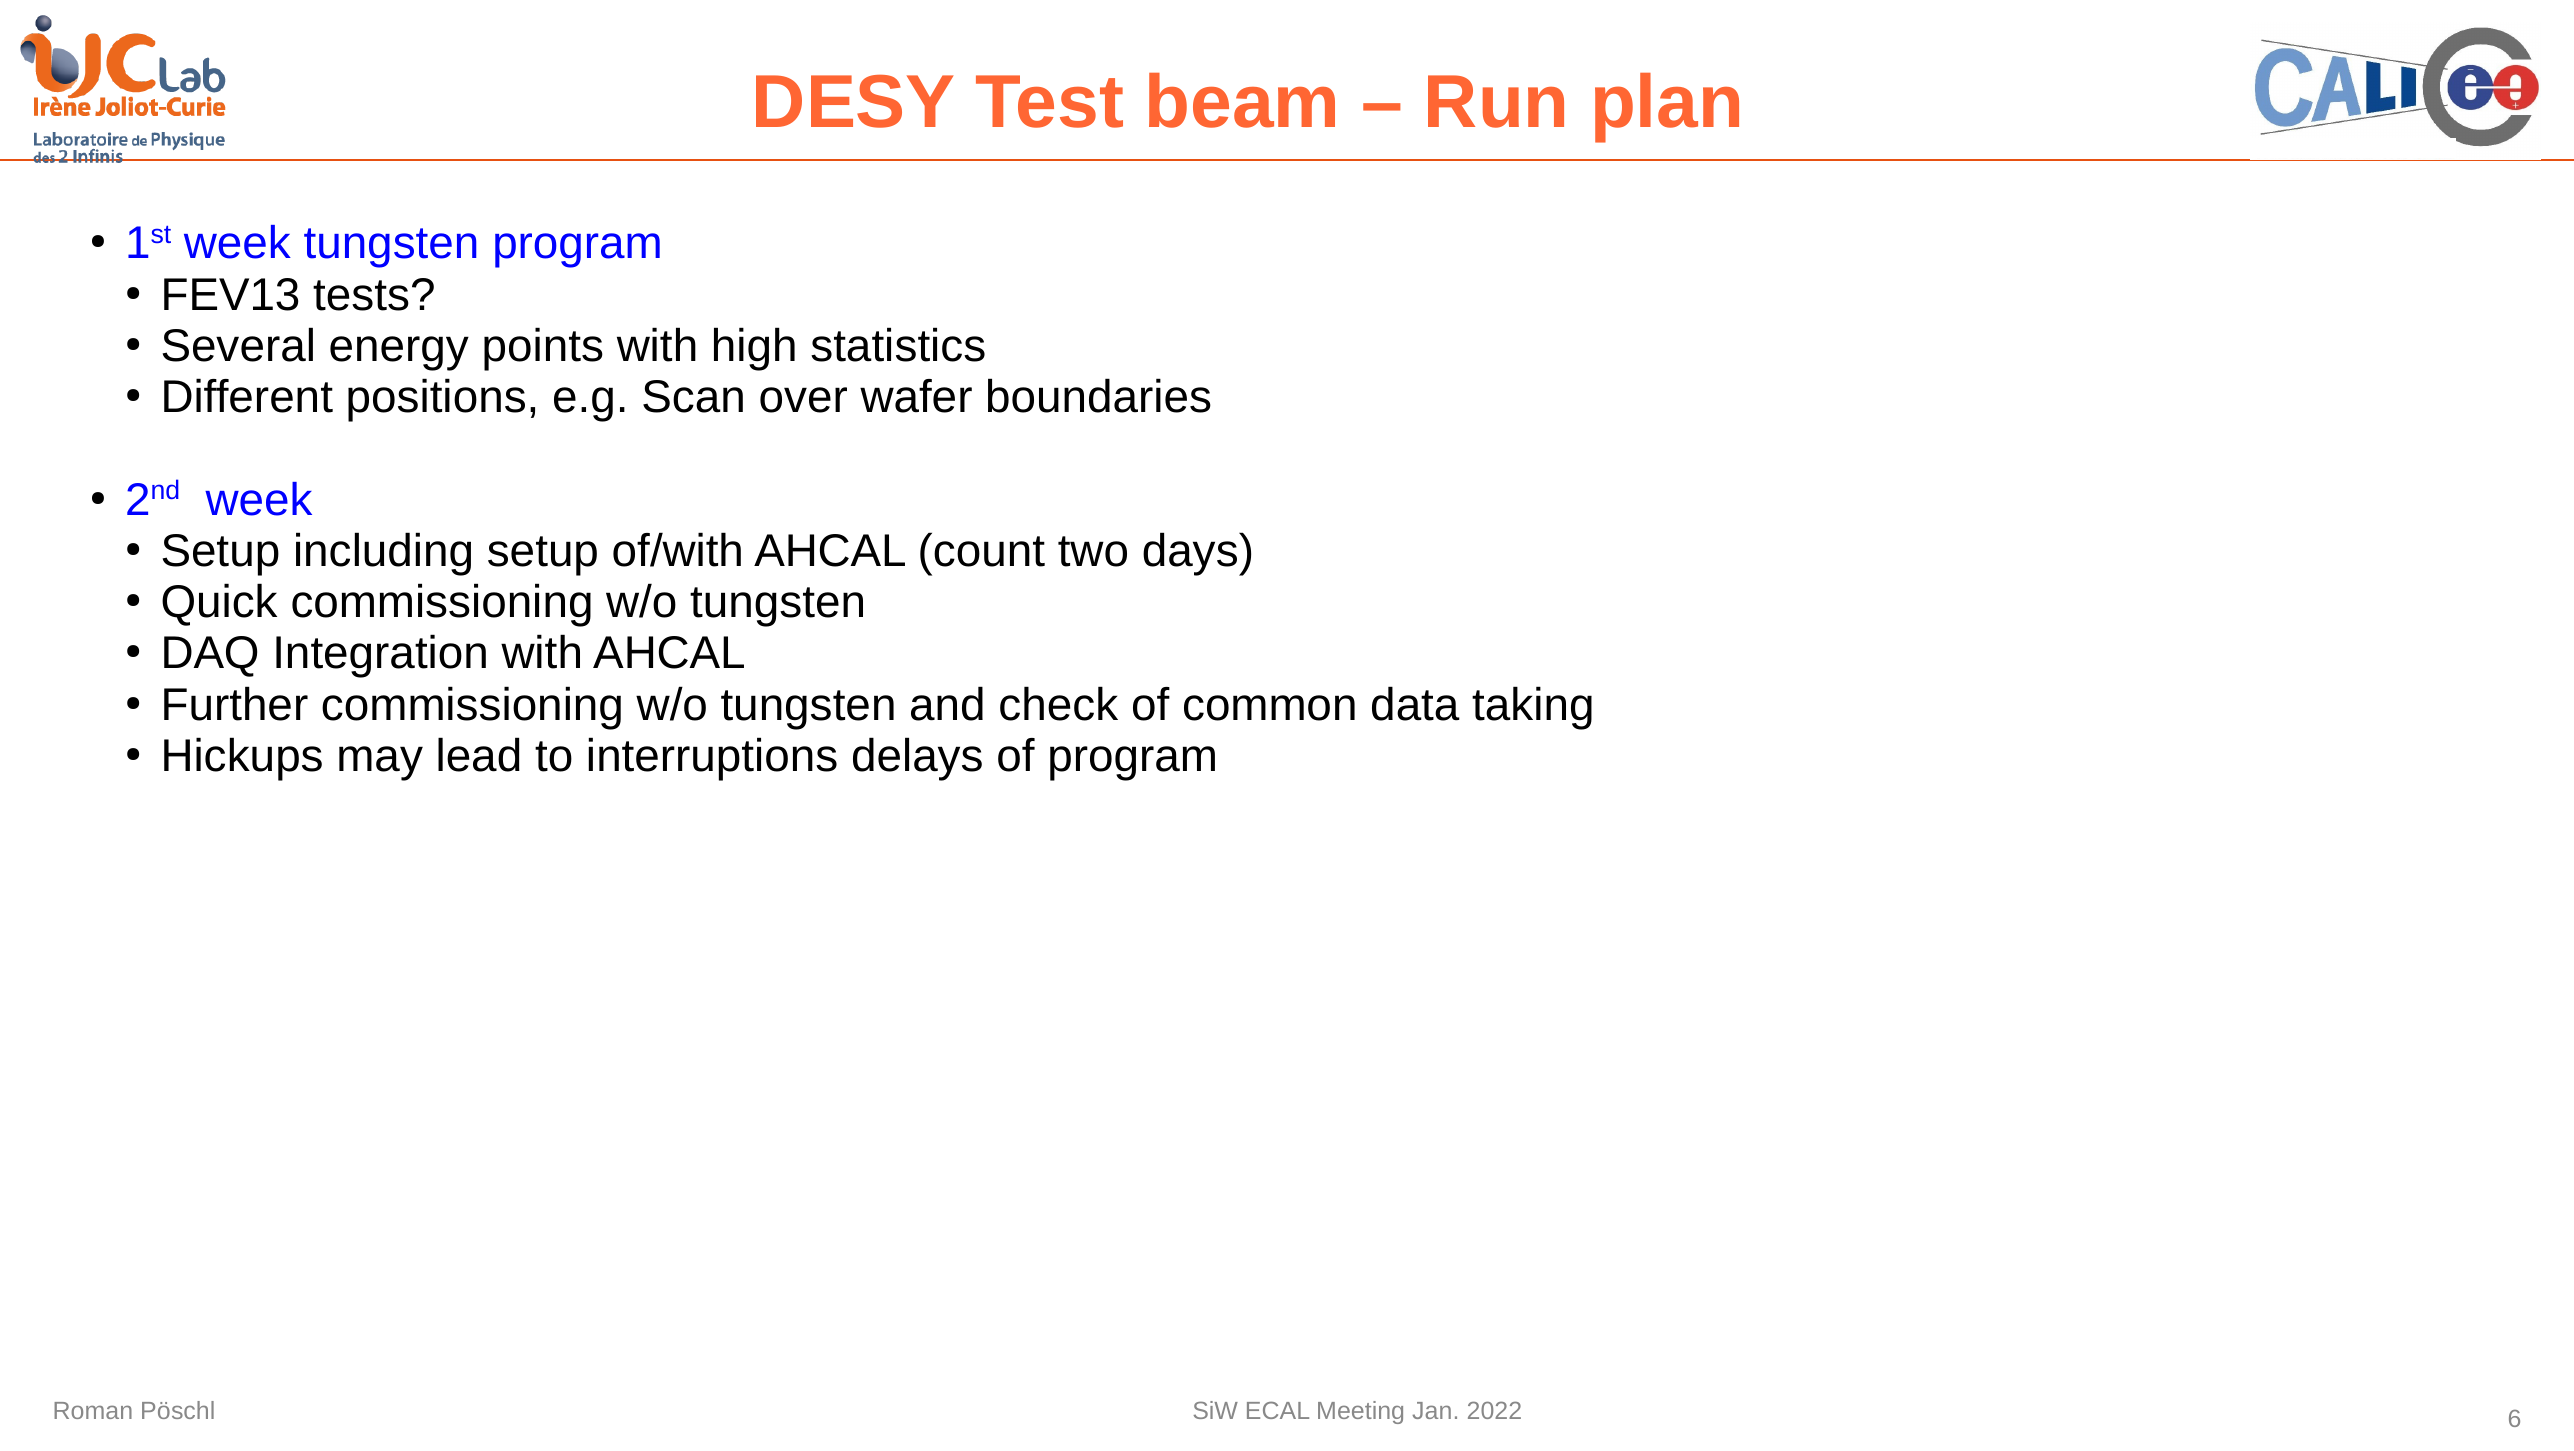

# DESY Test beam – Run plan
1st week tungsten program
FEV13 tests?
Several energy points with high statistics
Different positions, e.g. Scan over wafer boundaries
2nd week
Setup including setup of/with AHCAL (count two days)
Quick commissioning w/o tungsten
DAQ Integration with AHCAL
Further commissioning w/o tungsten and check of common data taking
Hickups may lead to interruptions delays of program